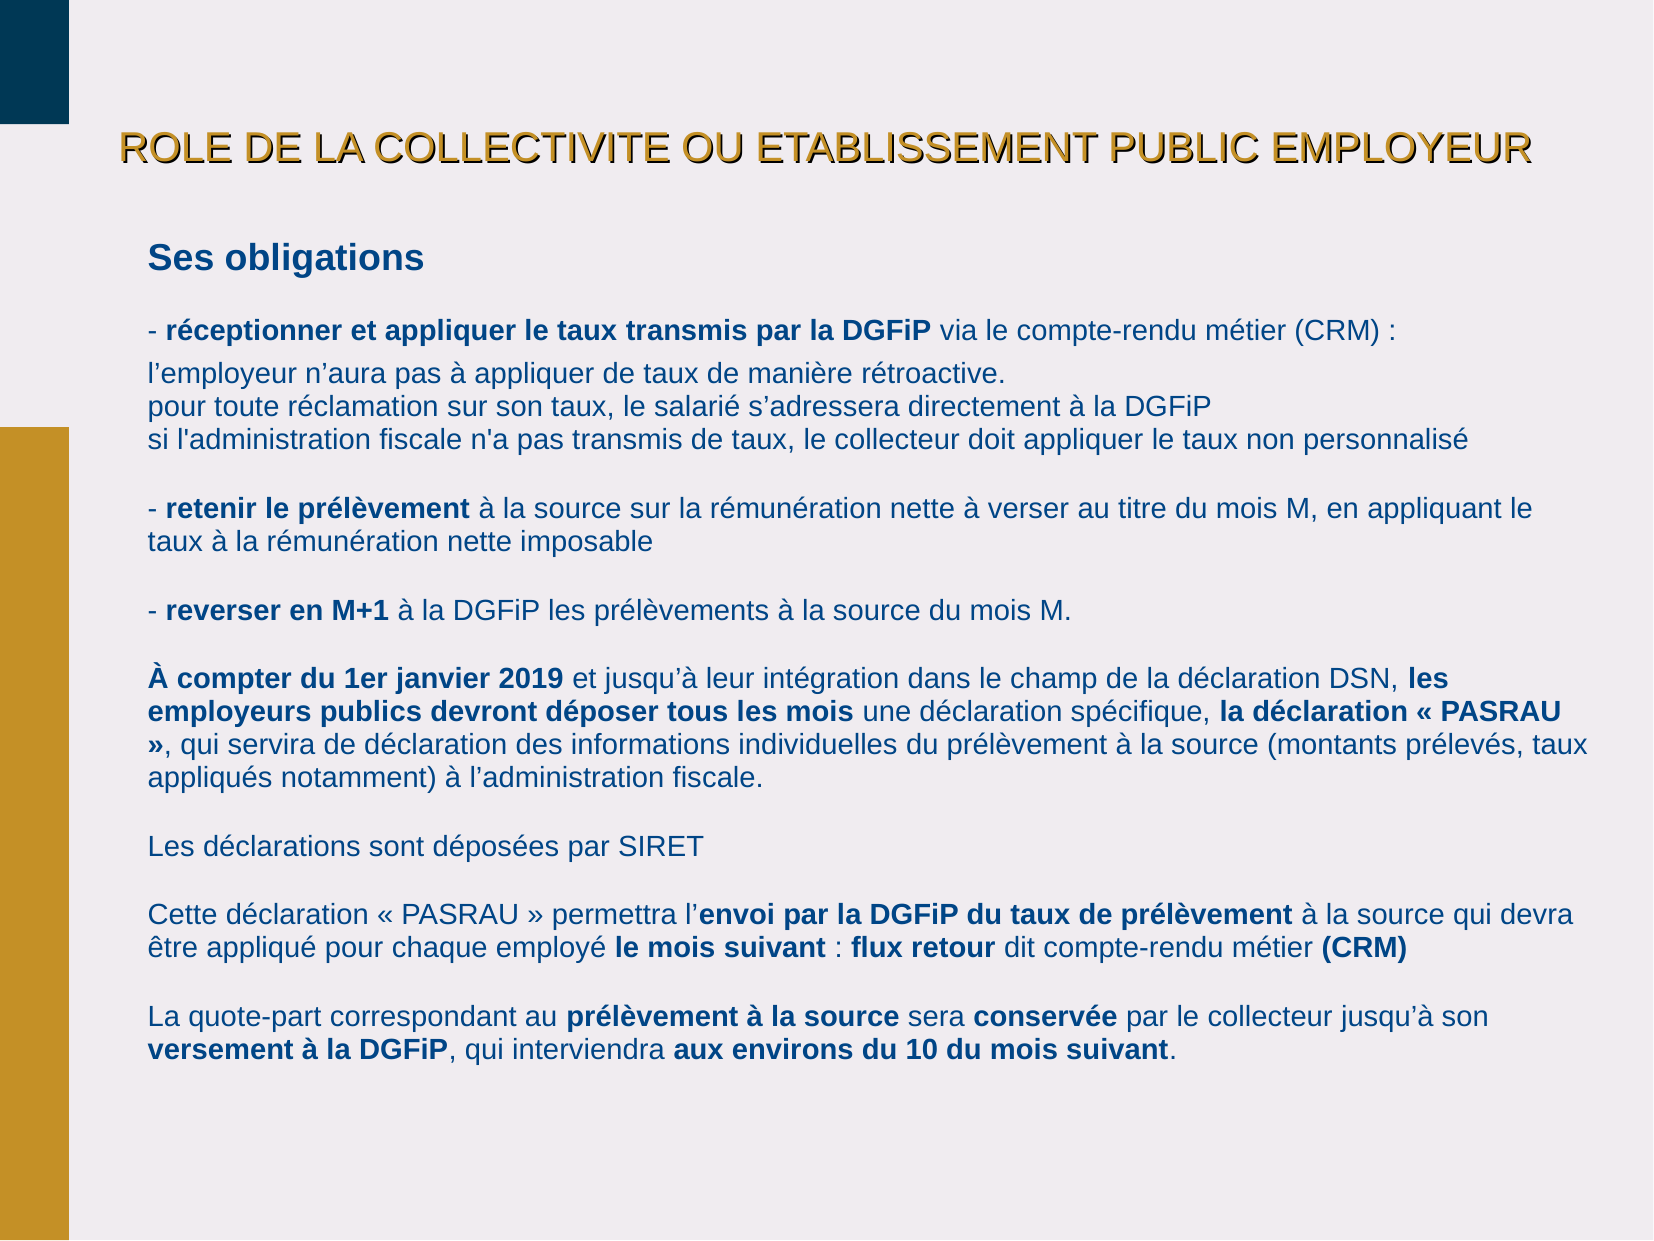

# ROLE DE LA COLLECTIVITE OU ETABLISSEMENT PUBLIC EMPLOYEUR
Ses obligations
- réceptionner et appliquer le taux transmis par la DGFiP via le compte-rendu métier (CRM) :
l’employeur n’aura pas à appliquer de taux de manière rétroactive.
pour toute réclamation sur son taux, le salarié s’adressera directement à la DGFiP
si l'administration fiscale n'a pas transmis de taux, le collecteur doit appliquer le taux non personnalisé
- retenir le prélèvement à la source sur la rémunération nette à verser au titre du mois M, en appliquant le taux à la rémunération nette imposable
- reverser en M+1 à la DGFiP les prélèvements à la source du mois M.
À compter du 1er janvier 2019 et jusqu’à leur intégration dans le champ de la déclaration DSN, les employeurs publics devront déposer tous les mois une déclaration spécifique, la déclaration « PASRAU », qui servira de déclaration des informations individuelles du prélèvement à la source (montants prélevés, taux appliqués notamment) à l’administration fiscale.
Les déclarations sont déposées par SIRET
Cette déclaration « PASRAU » permettra l’envoi par la DGFiP du taux de prélèvement à la source qui devra être appliqué pour chaque employé le mois suivant : flux retour dit compte-rendu métier (CRM)
La quote-part correspondant au prélèvement à la source sera conservée par le collecteur jusqu’à son versement à la DGFiP, qui interviendra aux environs du 10 du mois suivant.